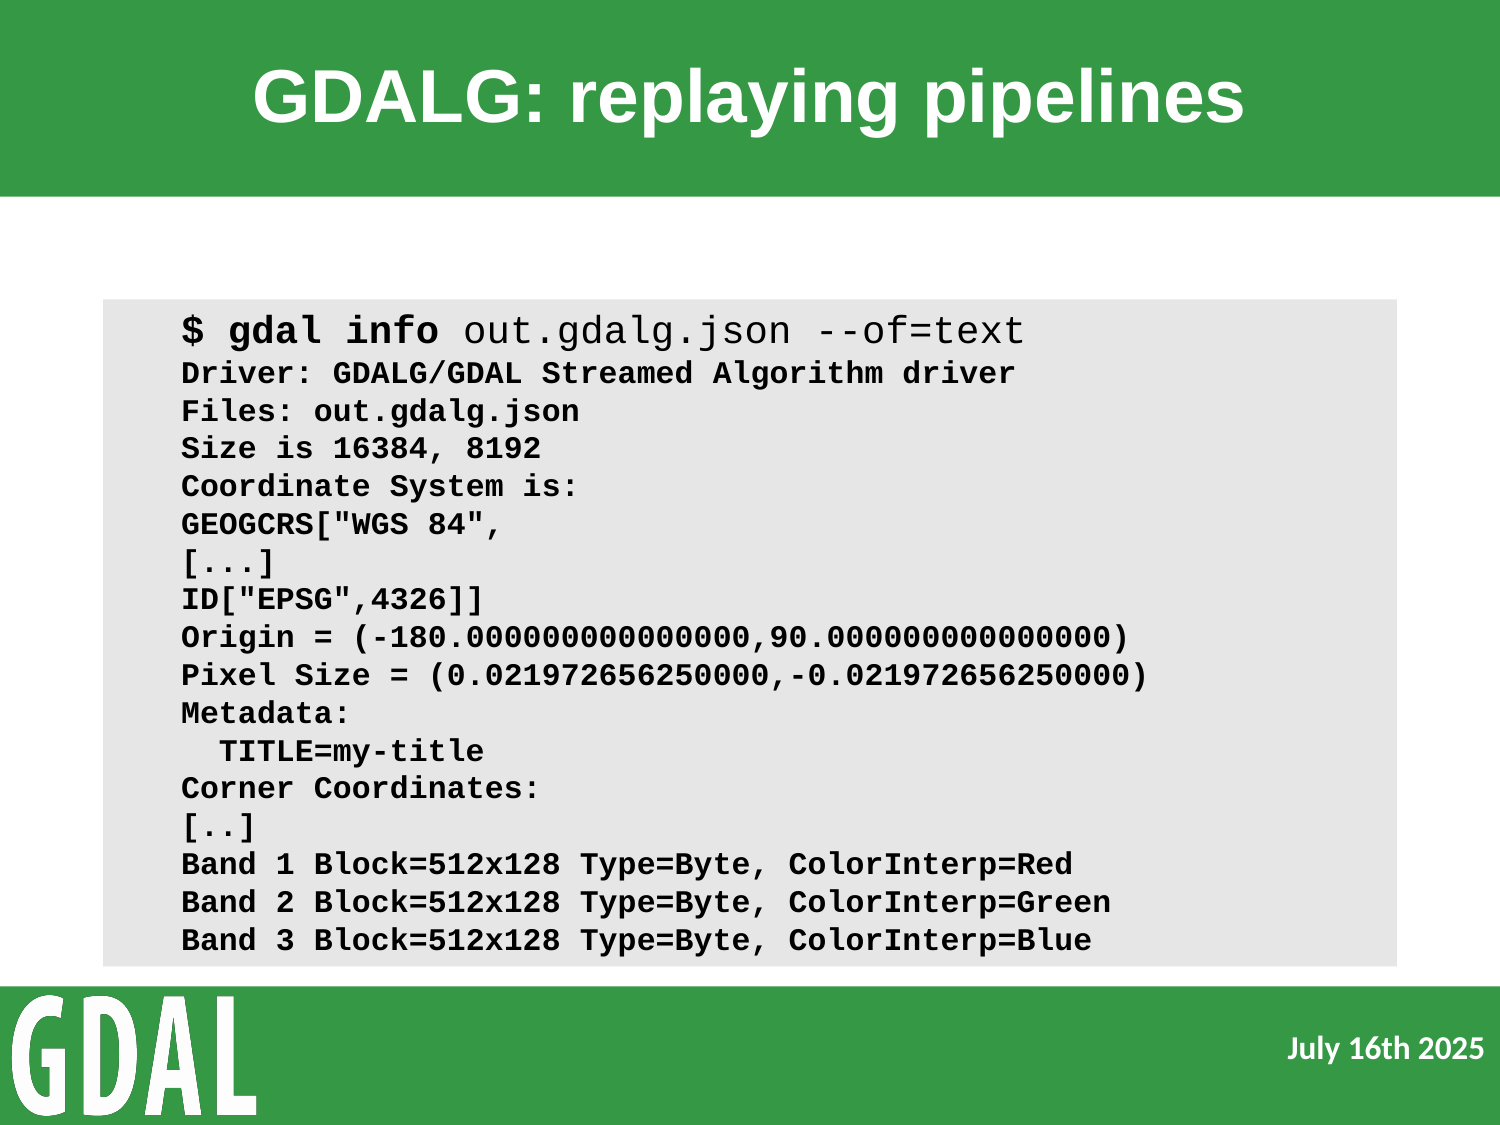

# GDALG: replaying pipelines
$ gdal info out.gdalg.json --of=text
Driver: GDALG/GDAL Streamed Algorithm driver
Files: out.gdalg.json
Size is 16384, 8192
Coordinate System is:
GEOGCRS["WGS 84",
[...]
	ID["EPSG",4326]]
Origin = (-180.000000000000000,90.000000000000000)
Pixel Size = (0.021972656250000,-0.021972656250000)
Metadata:
 TITLE=my-title
Corner Coordinates:
[..]
Band 1 Block=512x128 Type=Byte, ColorInterp=Red
Band 2 Block=512x128 Type=Byte, ColorInterp=Green
Band 3 Block=512x128 Type=Byte, ColorInterp=Blue